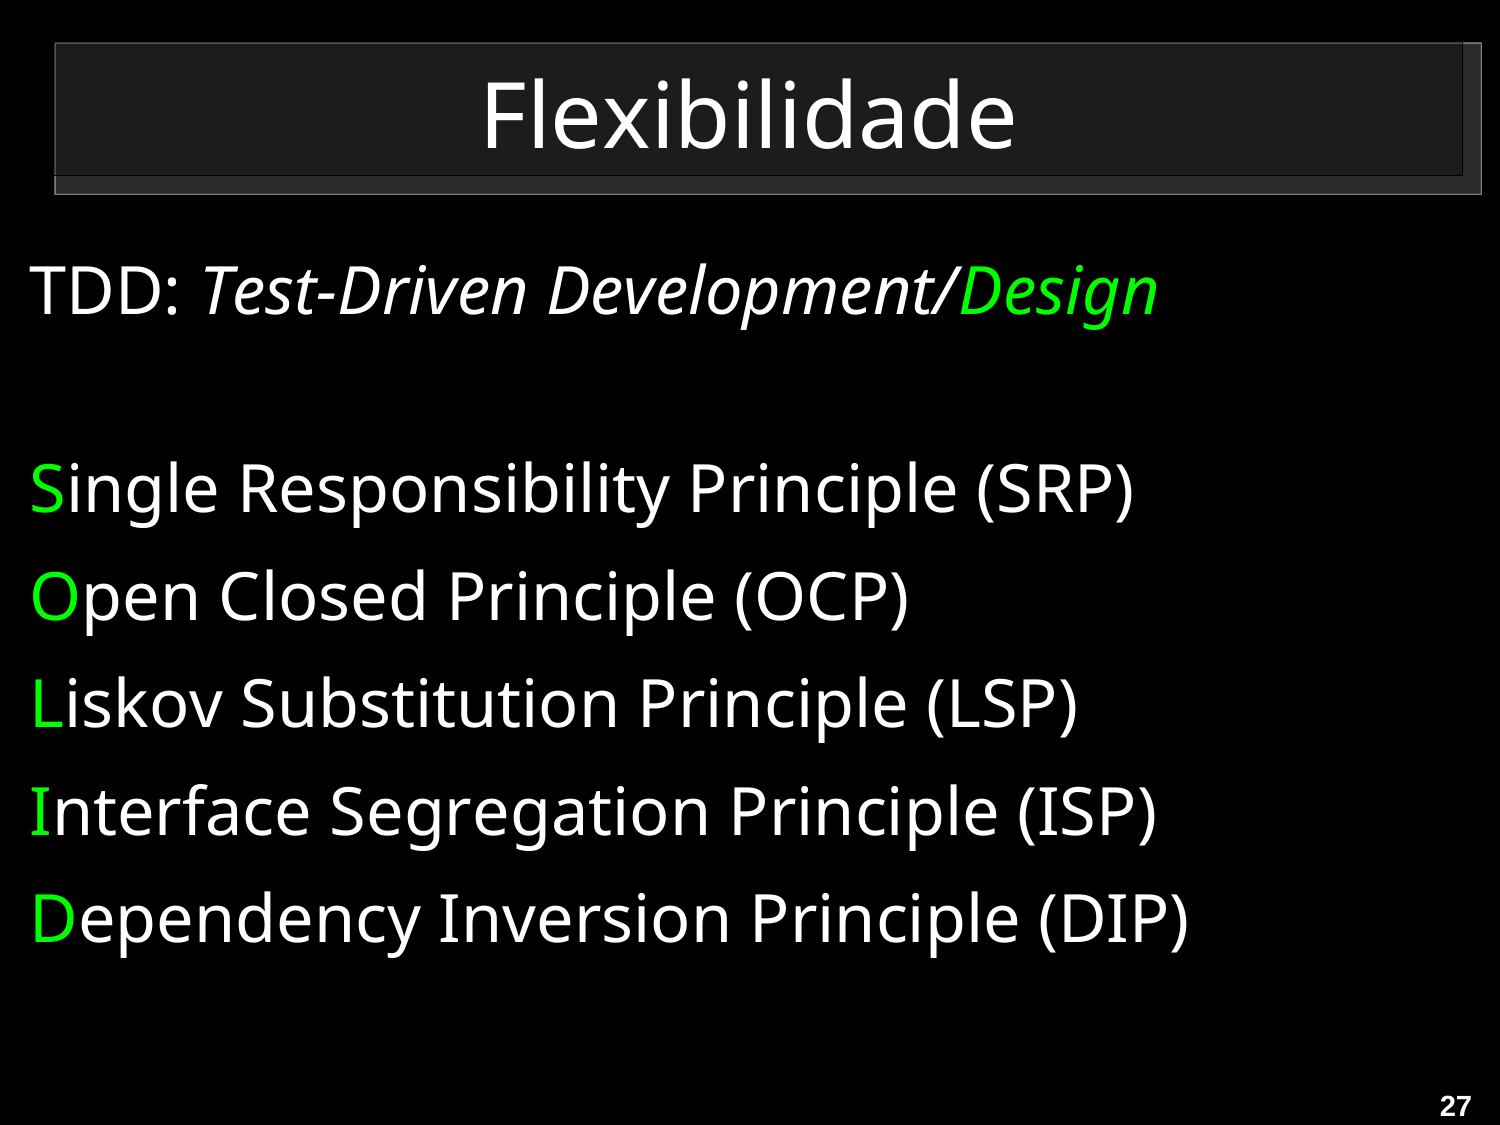

# Flexibilidade
TDD: Test-Driven Development/Design
Single Responsibility Principle (SRP)‏
Open Closed Principle (OCP)‏
Liskov Substitution Principle (LSP)‏
Interface Segregation Principle (ISP)‏
Dependency Inversion Principle (DIP)‏
27